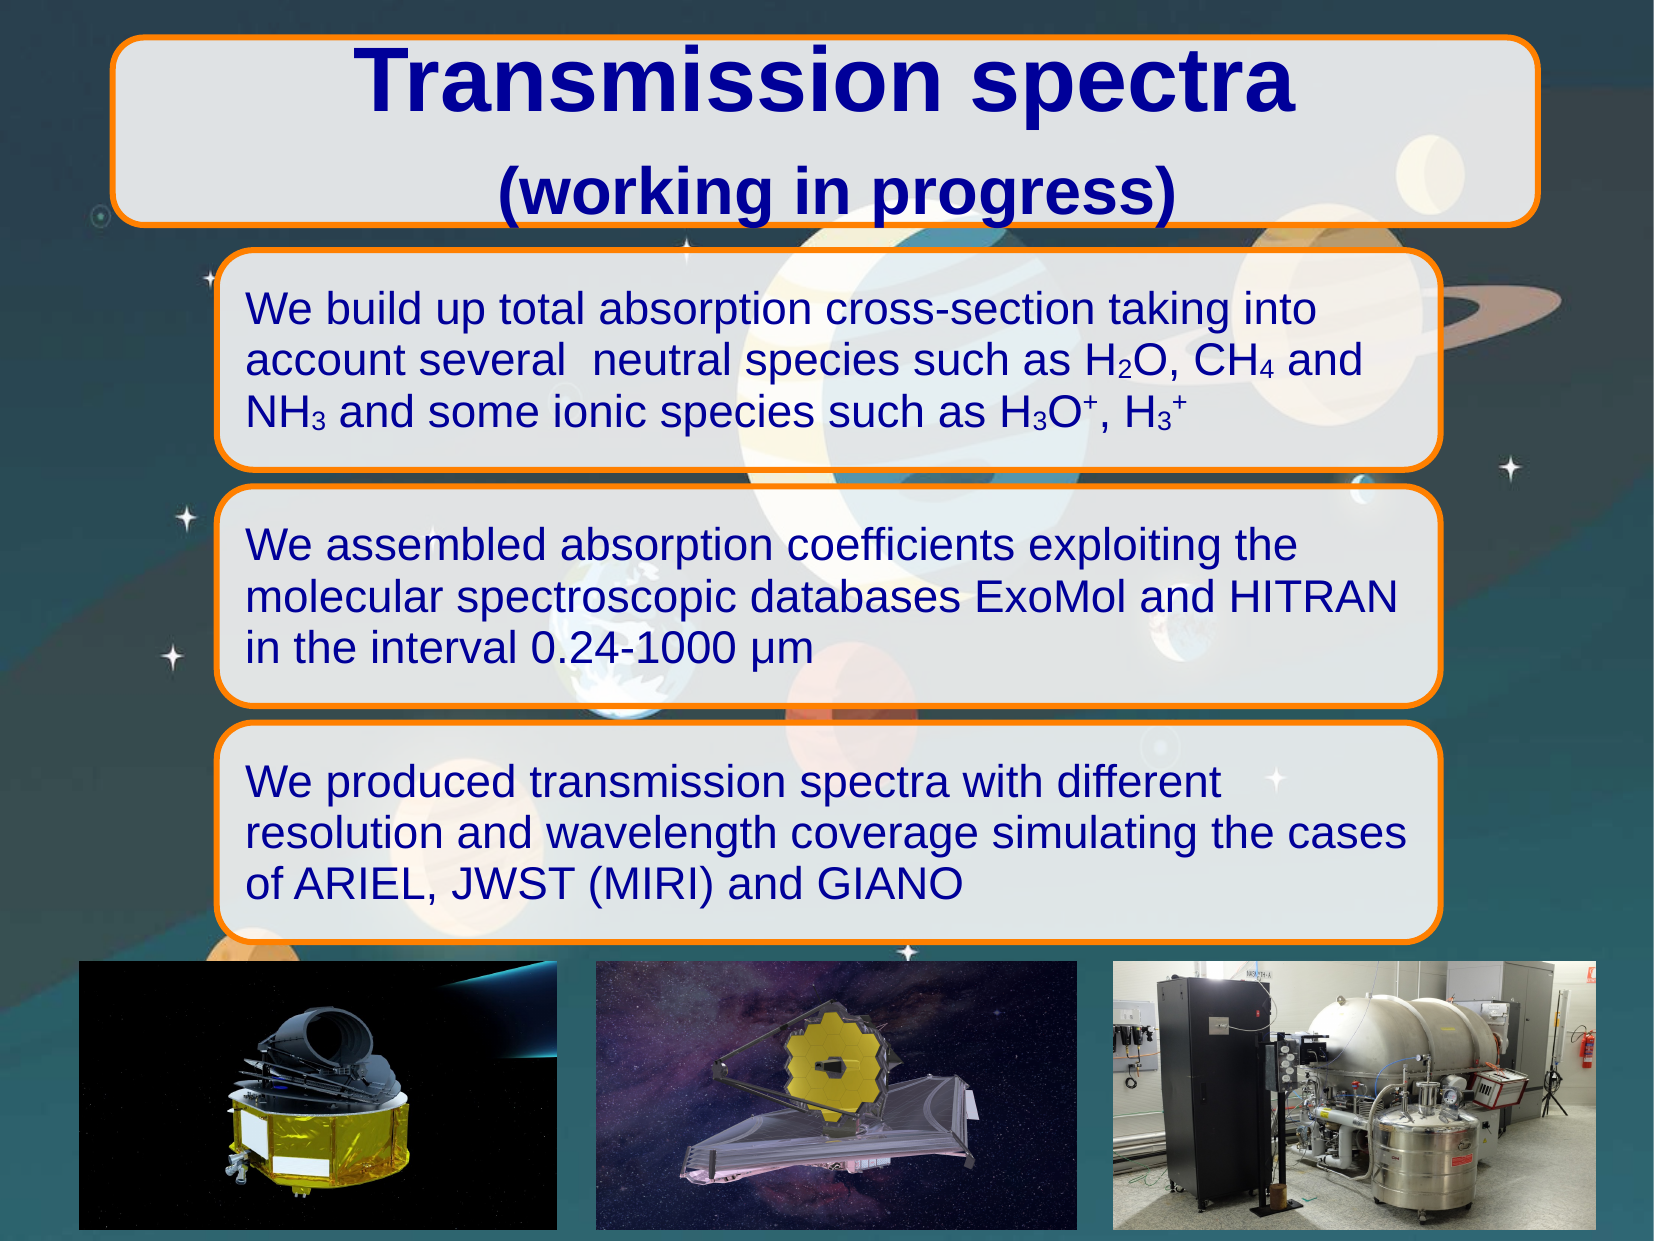

Transmission spectra
 (working in progress)
We build up total absorption cross-section taking into account several neutral species such as H2O, CH4 and NH3 and some ionic species such as H3O+, H3+
We assembled absorption coefficients exploiting the molecular spectroscopic databases ExoMol and HITRAN in the interval 0.24-1000 μm
We produced transmission spectra with different resolution and wavelength coverage simulating the cases of ARIEL, JWST (MIRI) and GIANO